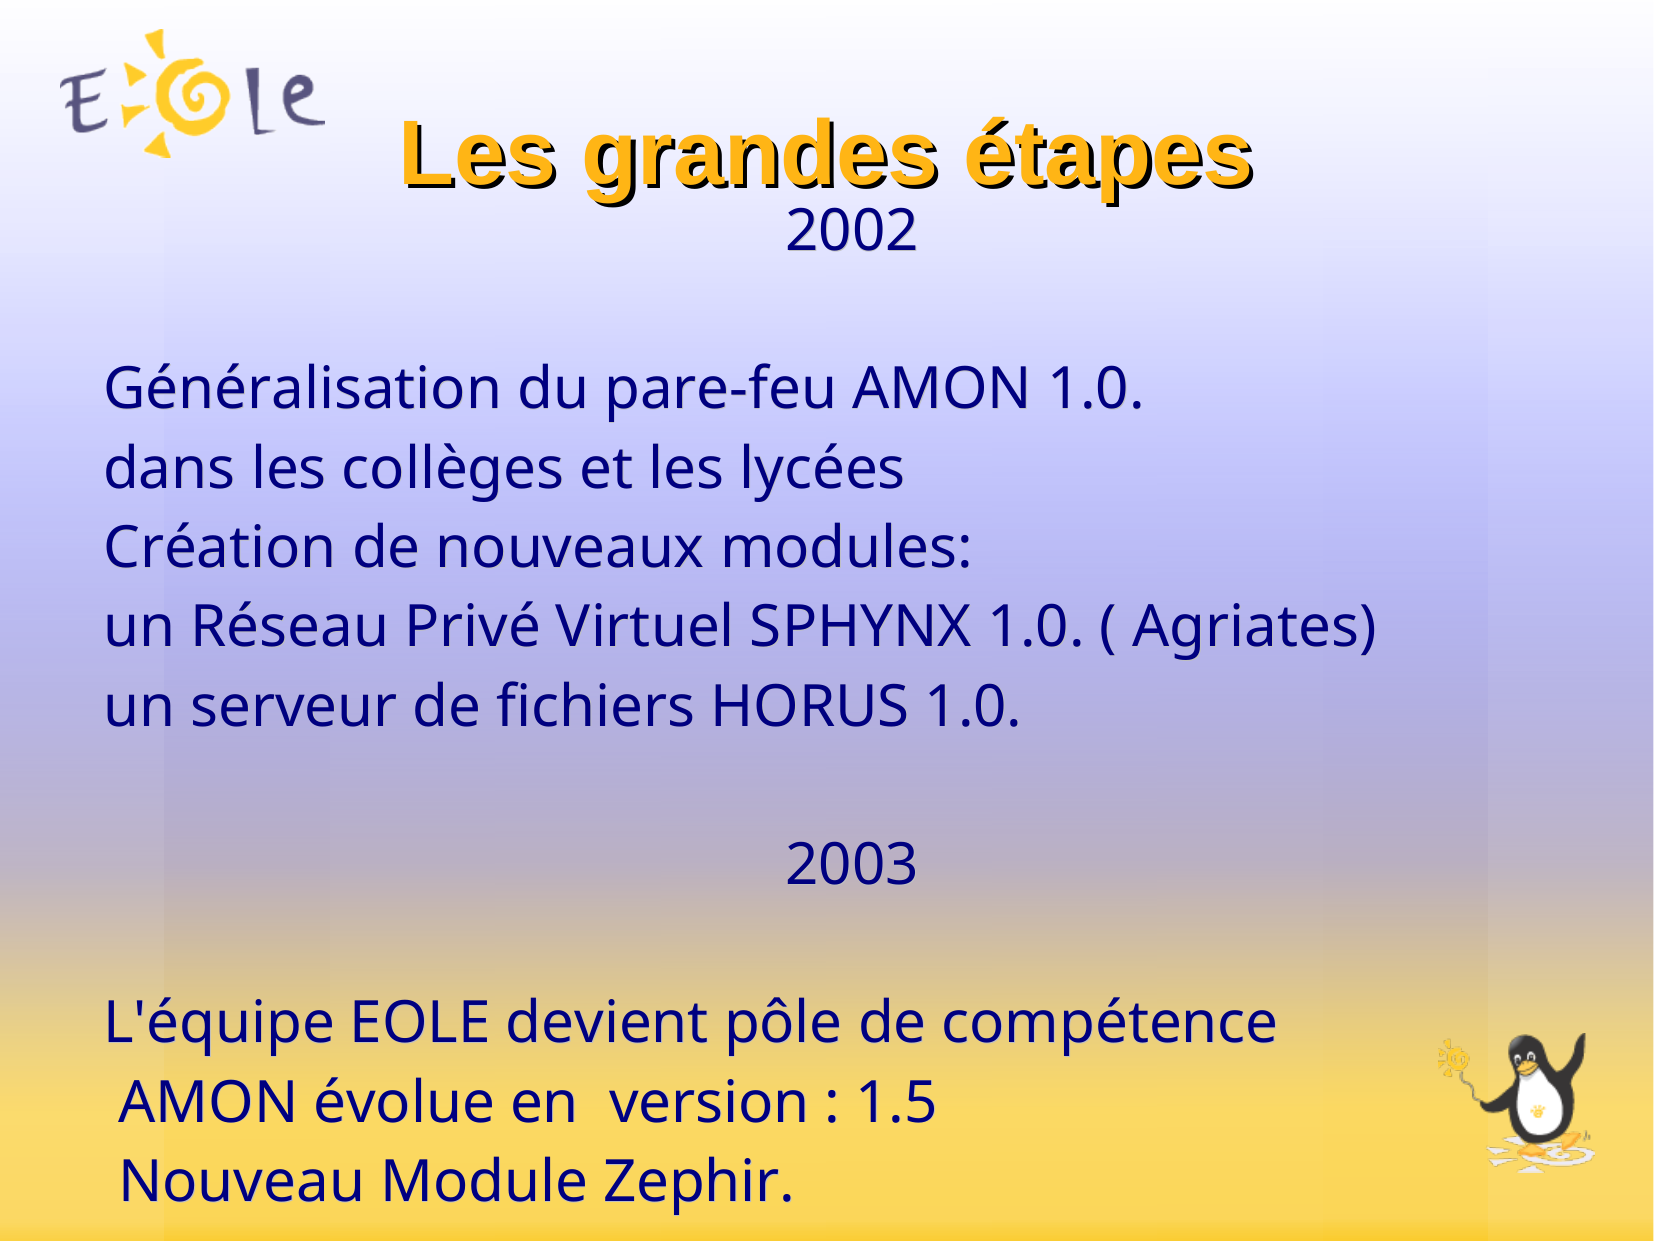

# Les grandes étapes
2002
Généralisation du pare-feu AMON 1.0.
dans les collèges et les lycées
Création de nouveaux modules:
un Réseau Privé Virtuel SPHYNX 1.0. ( Agriates)
un serveur de fichiers HORUS 1.0.
2003
L'équipe EOLE devient pôle de compétence
 AMON évolue en version : 1.5
 Nouveau Module Zephir.